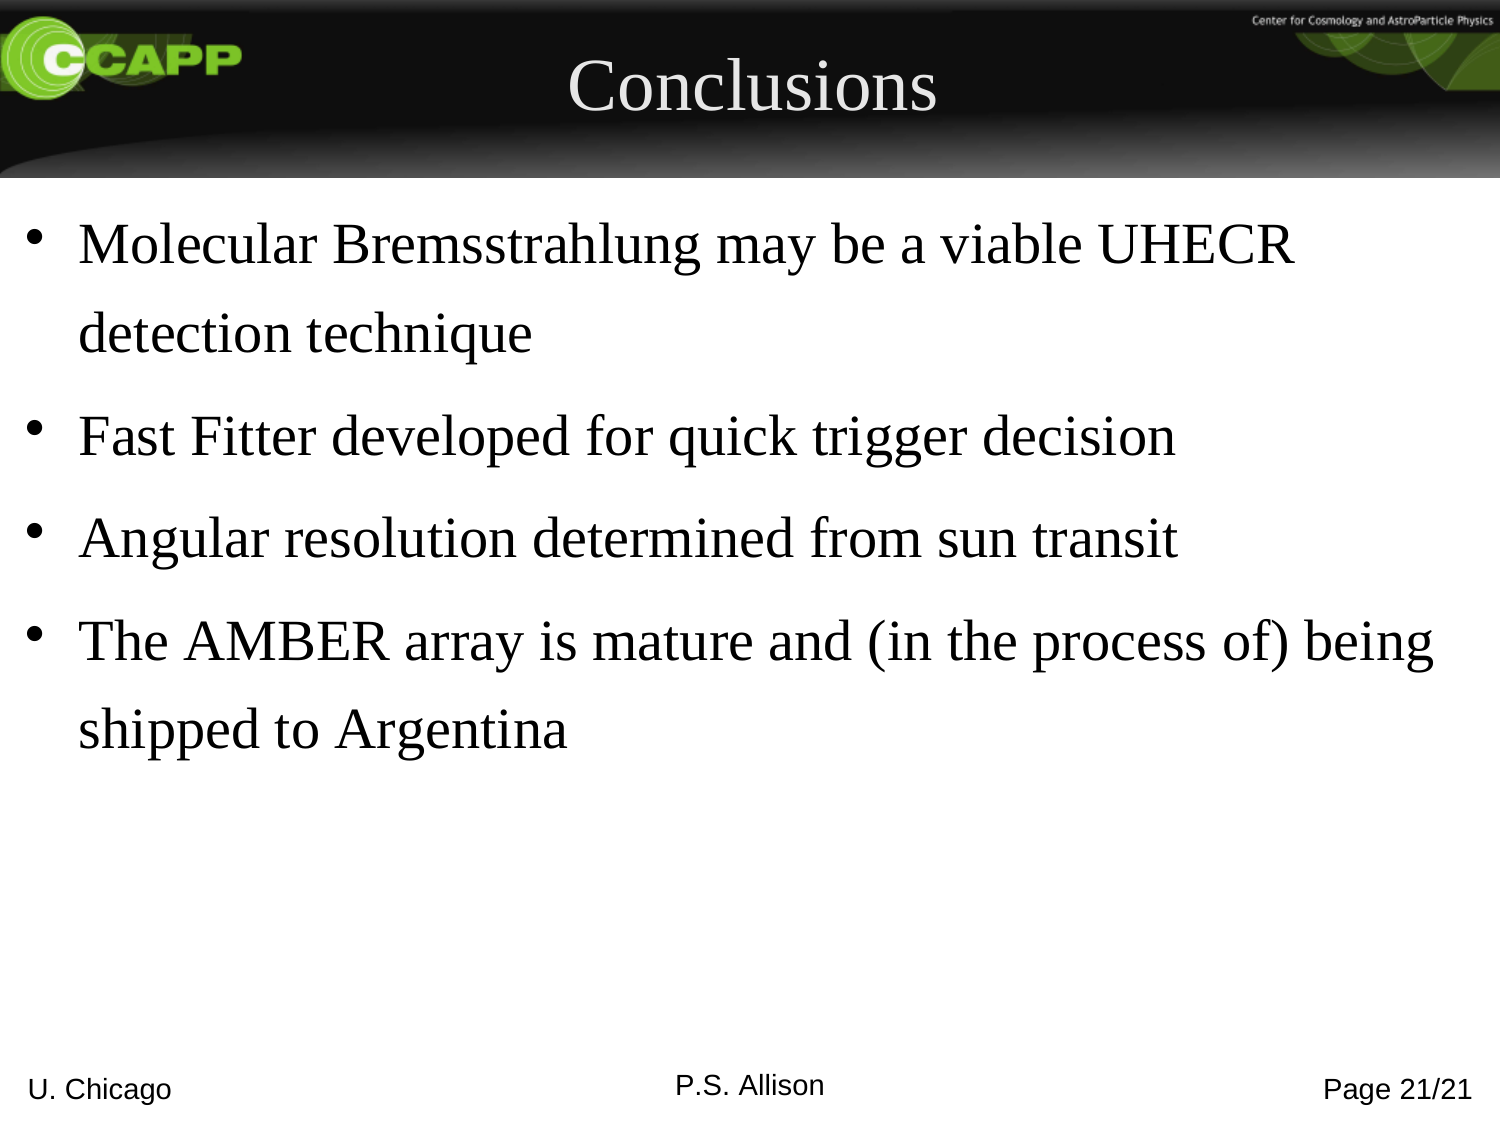

# Conclusions
Molecular Bremsstrahlung may be a viable UHECR detection technique
Fast Fitter developed for quick trigger decision
Angular resolution determined from sun transit
The AMBER array is mature and (in the process of) being shipped to Argentina